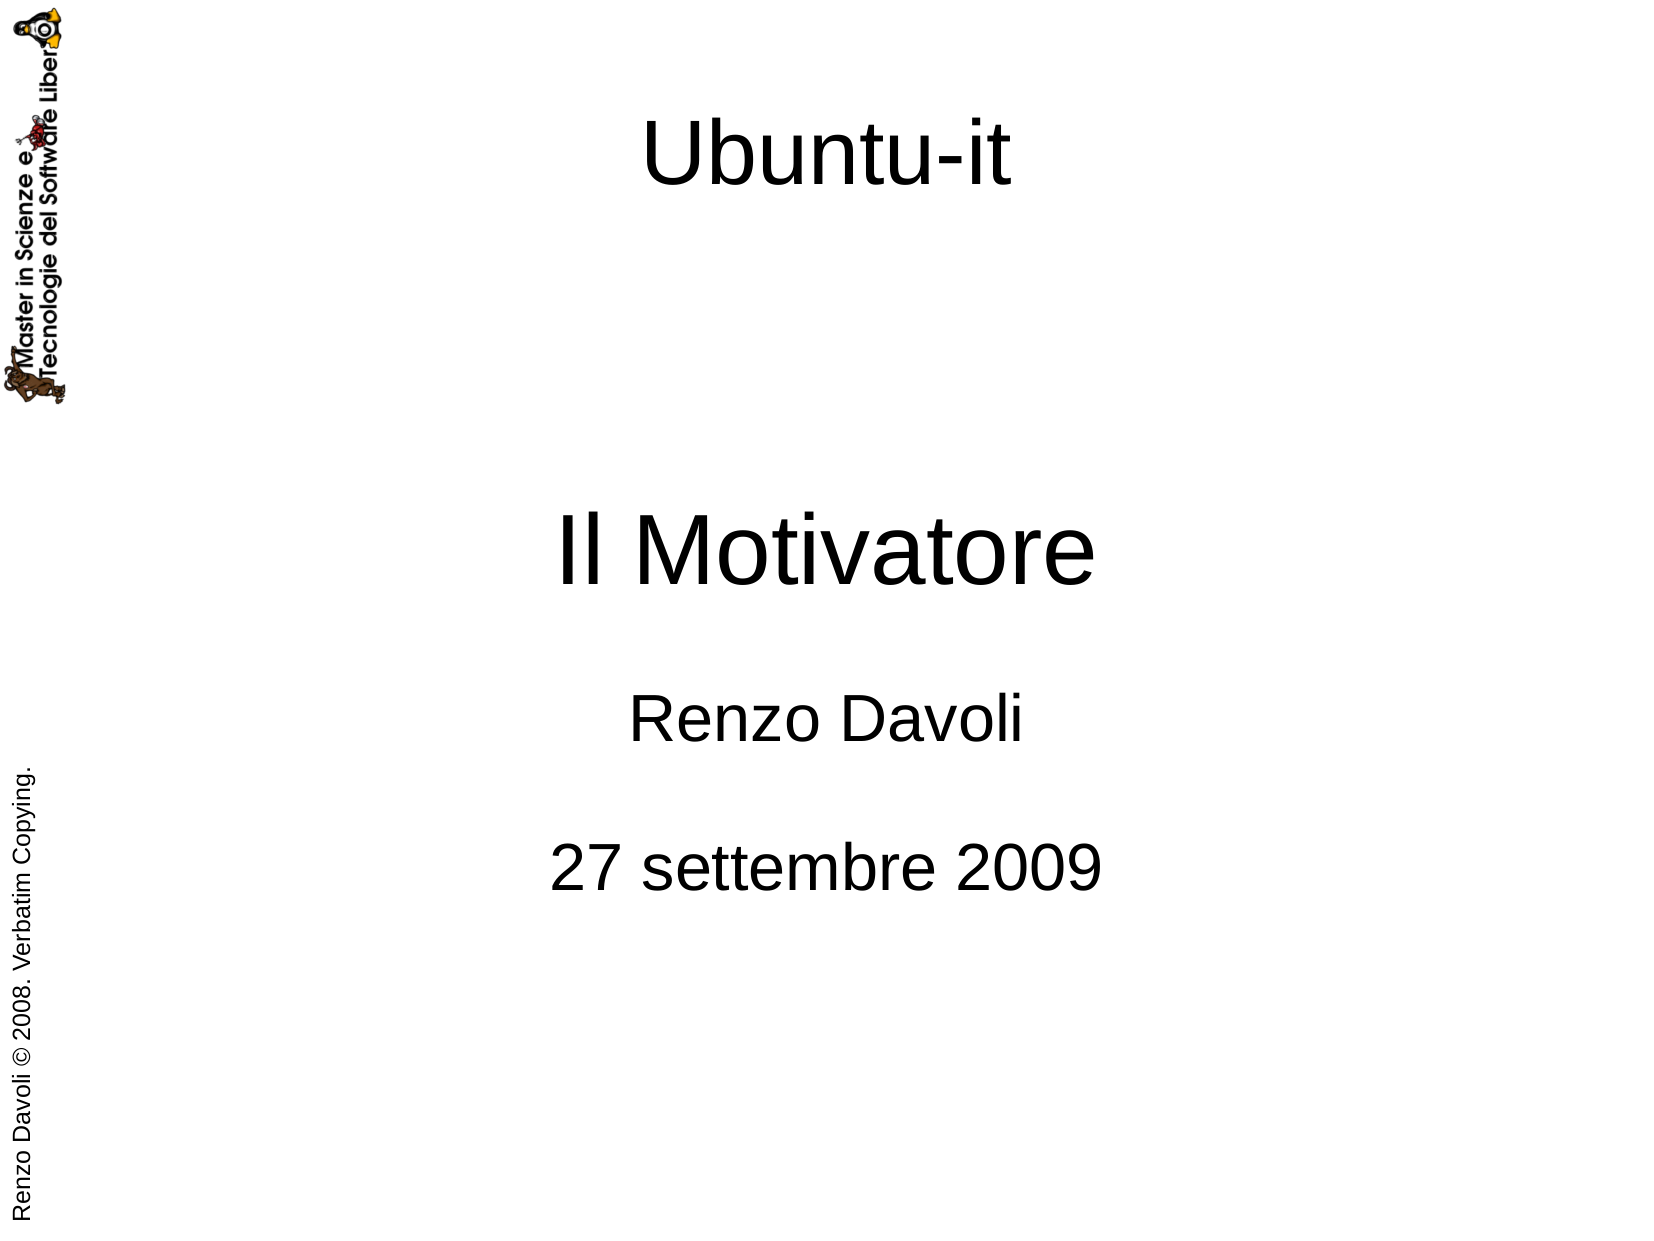

# Ubuntu-it
Il Motivatore
Renzo Davoli
27 settembre 2009